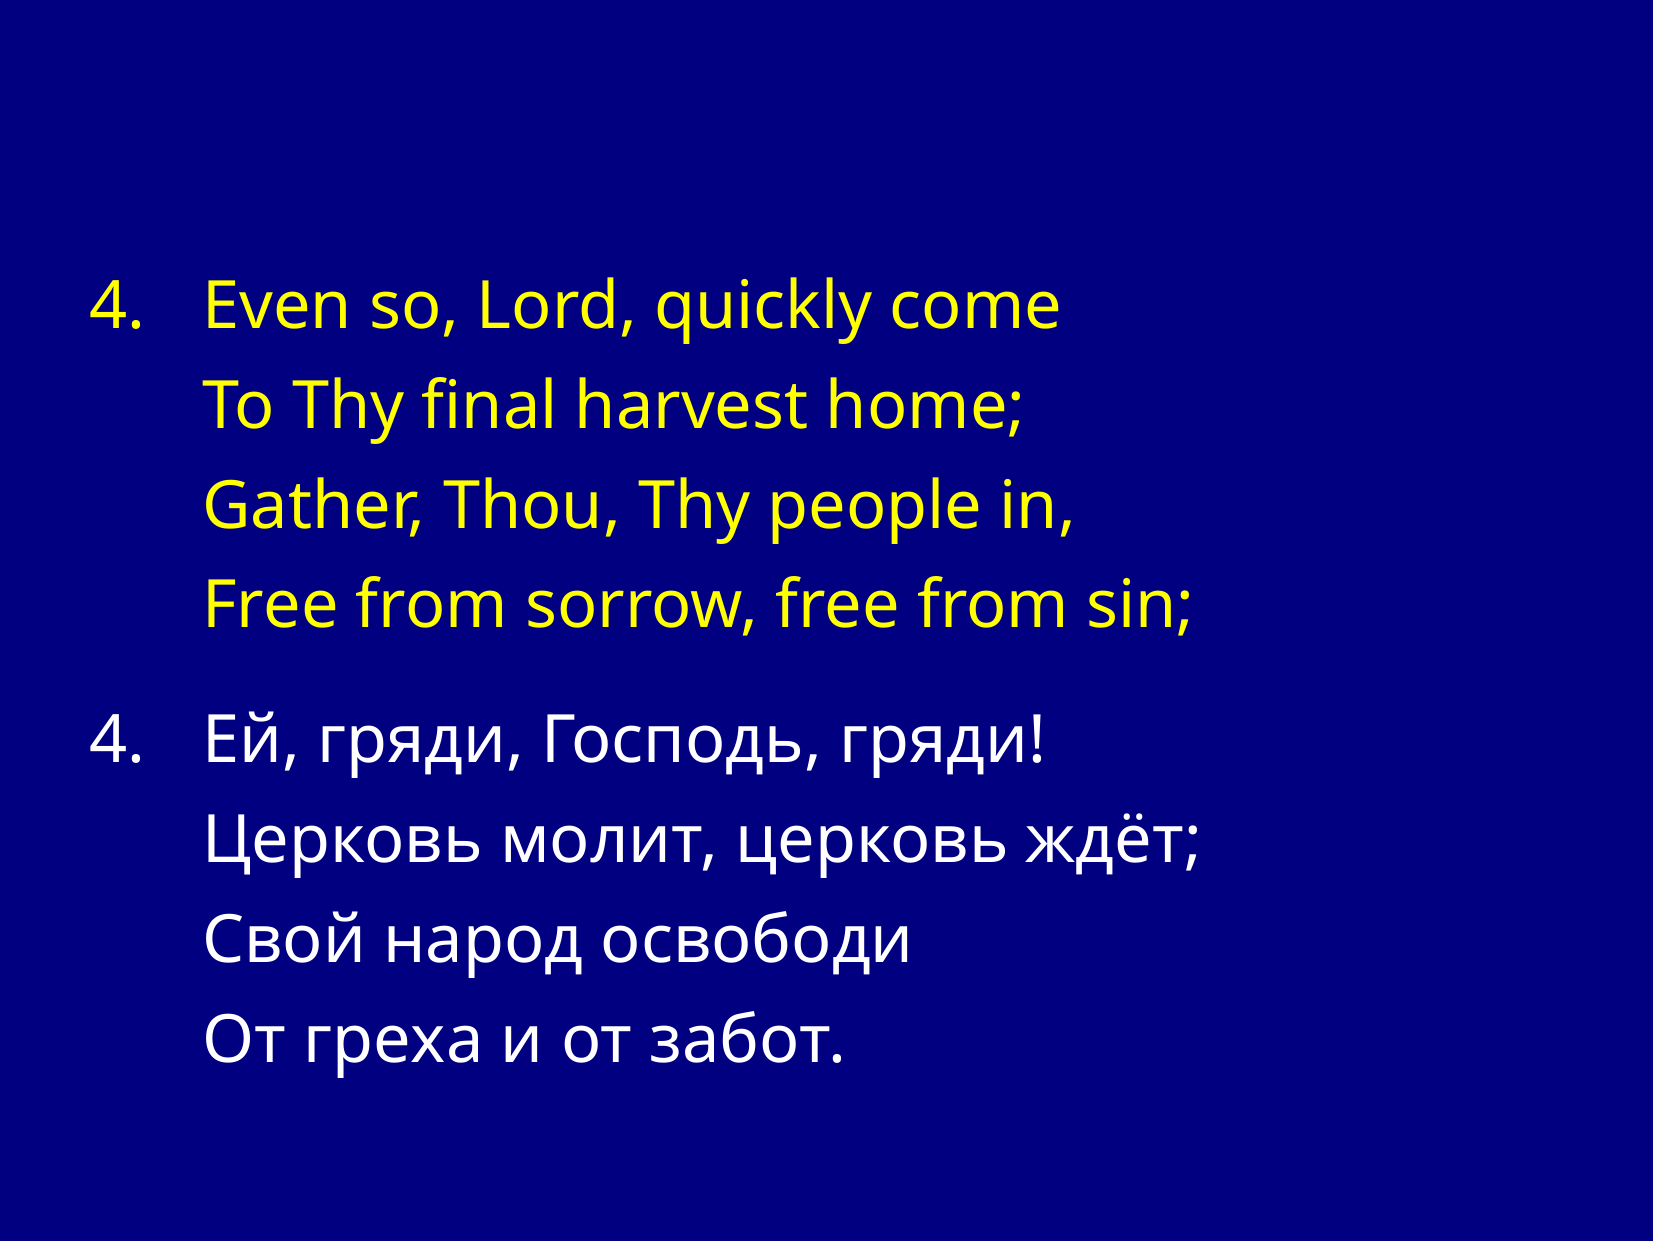

4.	Even so, Lord, quickly come
	To Thy final harvest home;
	Gather, Thou, Thy people in,
	Free from sorrow, free from sin;
4.	Ей, гряди, Господь, гряди!
	Церковь молит, церковь ждёт;
	Свой народ освободи
	От греха и от забот.